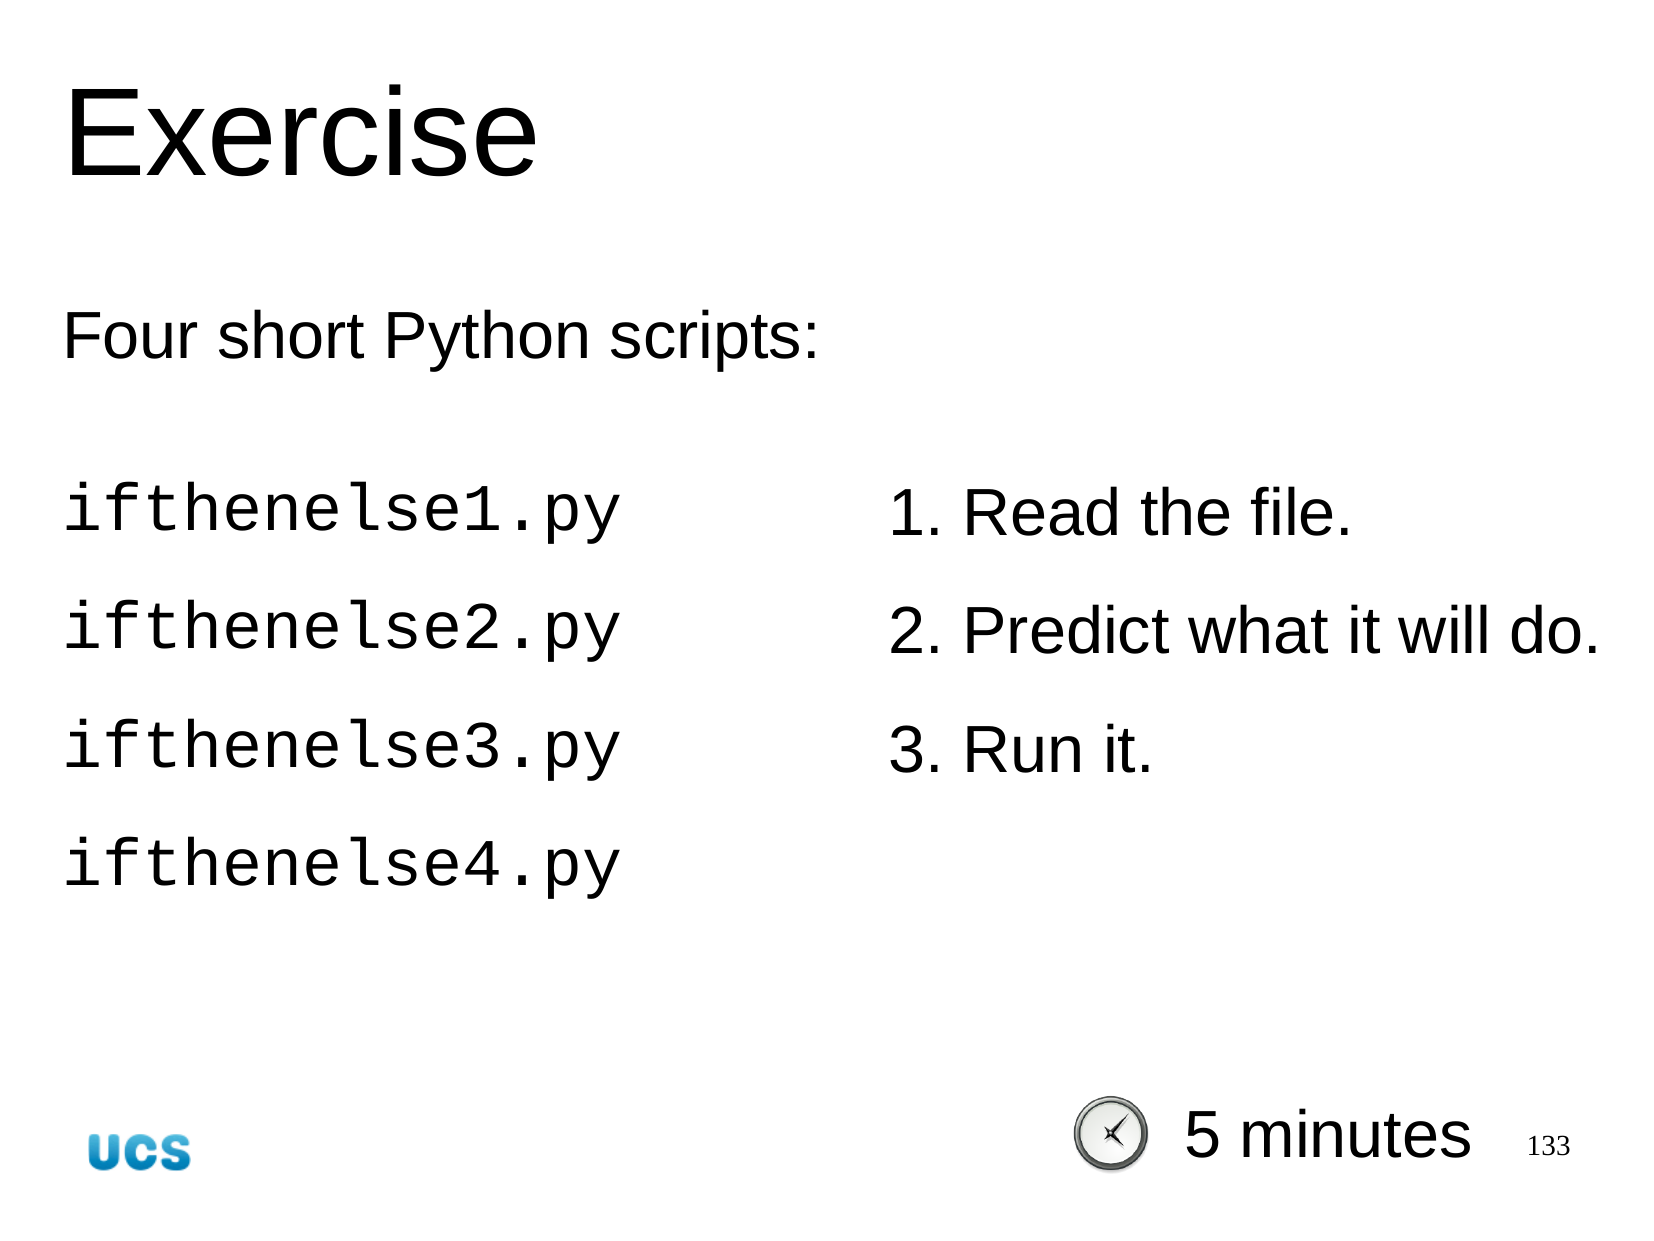

Exercise
Four short Python scripts:
ifthenelse1.py
1.	Read the file.
ifthenelse2.py
2.	Predict what it will do.
ifthenelse3.py
3.	Run it.
ifthenelse4.py
5 minutes
133